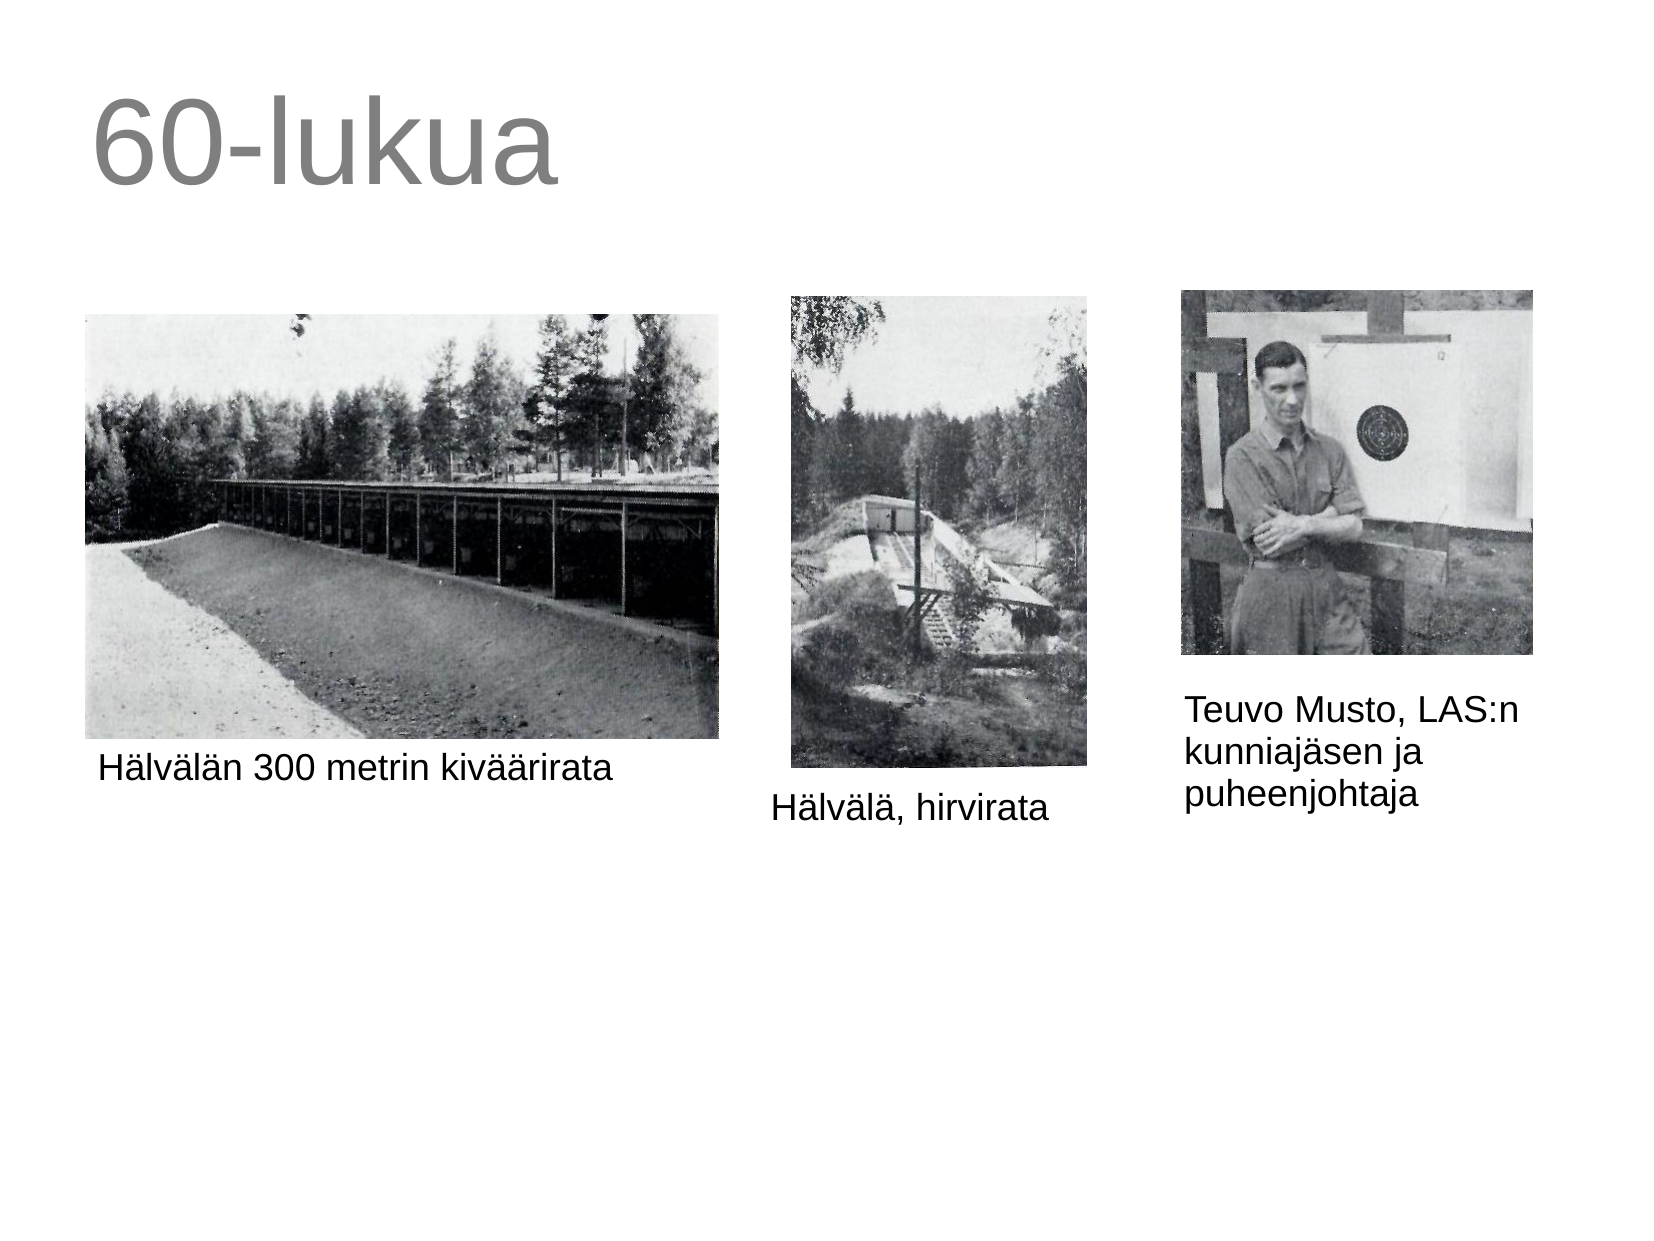

60-lukua
#
Teuvo Musto, LAS:n kunniajäsen ja puheenjohtaja
Hälvälän 300 metrin kiväärirata
Hälvälä, hirvirata